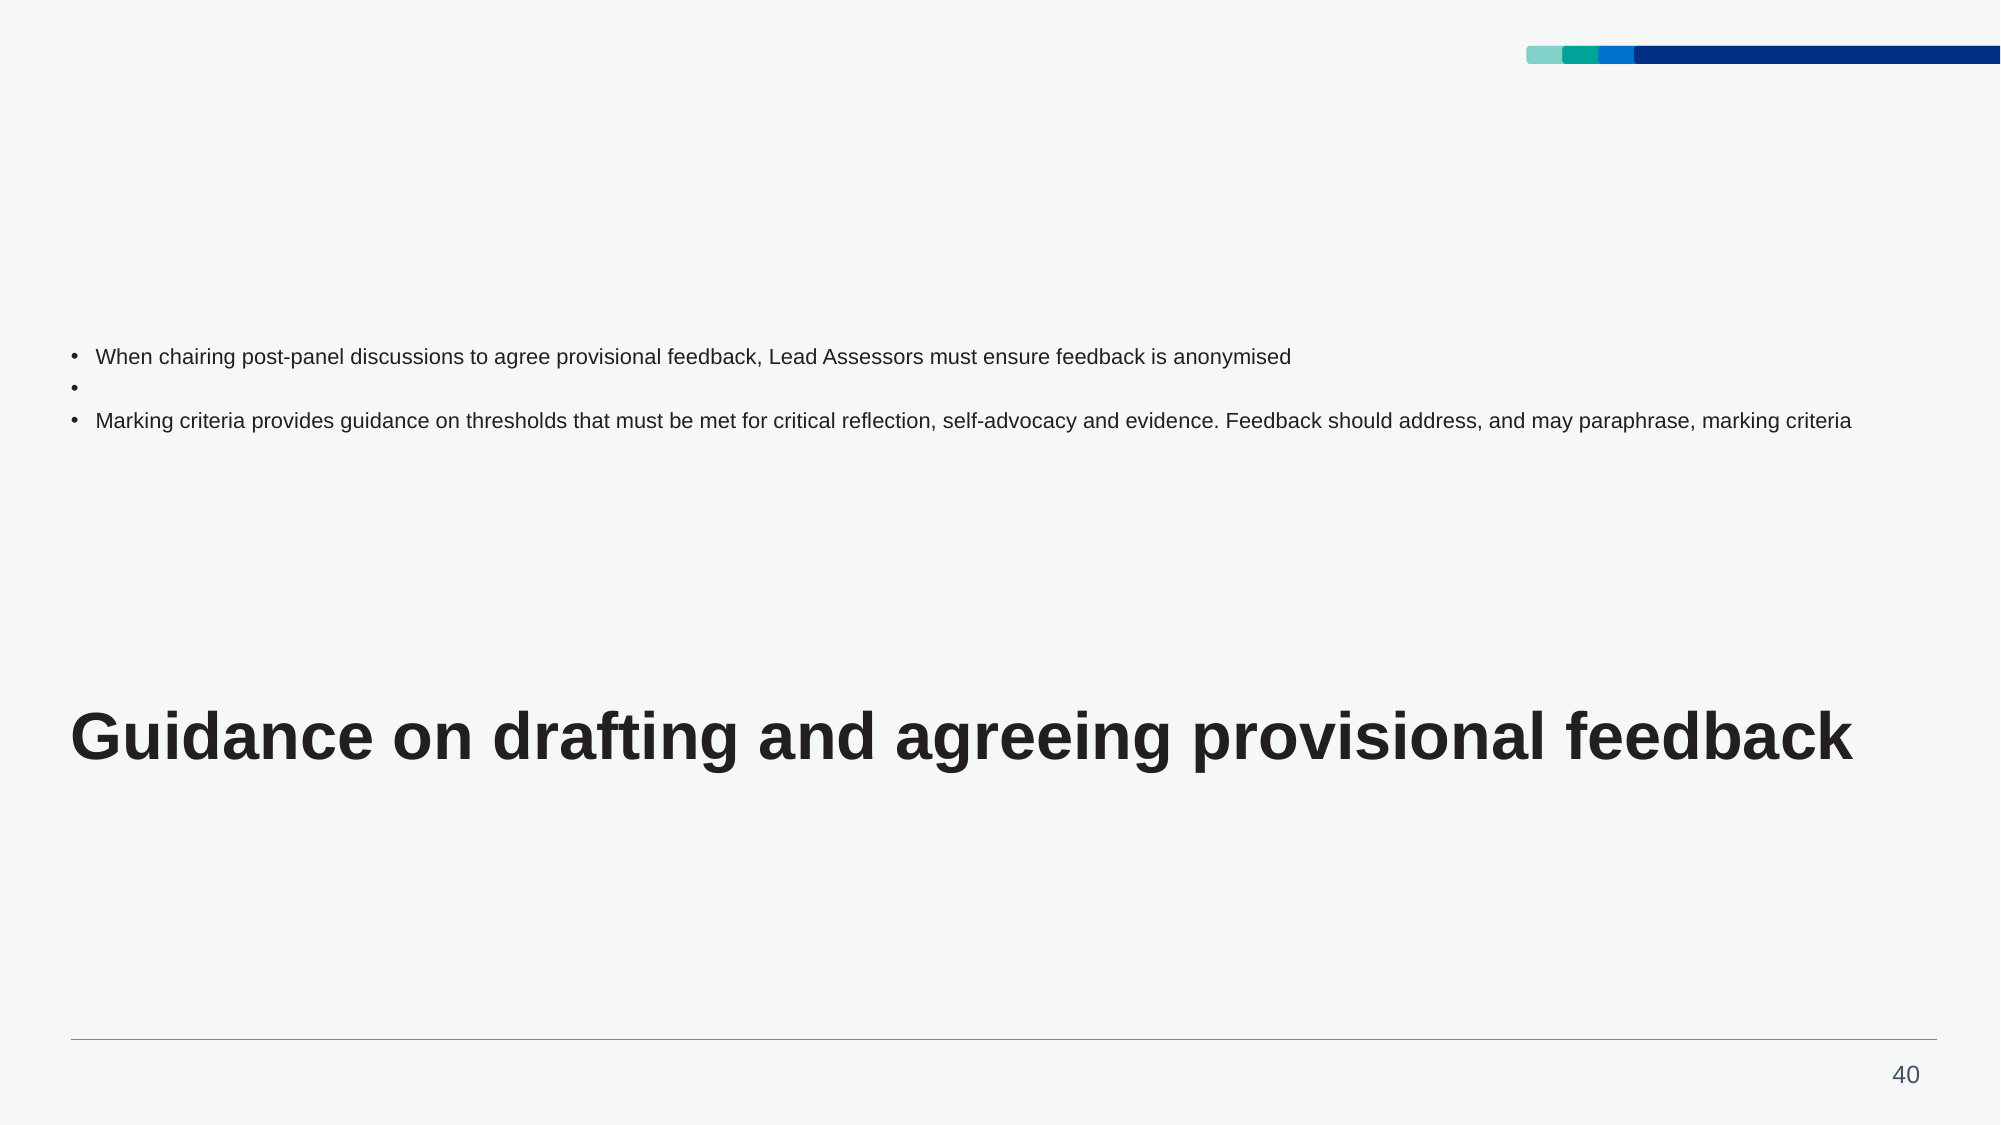

# When chairing post-panel discussions to agree provisional feedback, Lead Assessors must ensure feedback is anonymised
Marking criteria provides guidance on thresholds that must be met for critical reflection, self-advocacy and evidence. Feedback should address, and may paraphrase, marking criteria
Guidance on drafting and agreeing provisional feedback